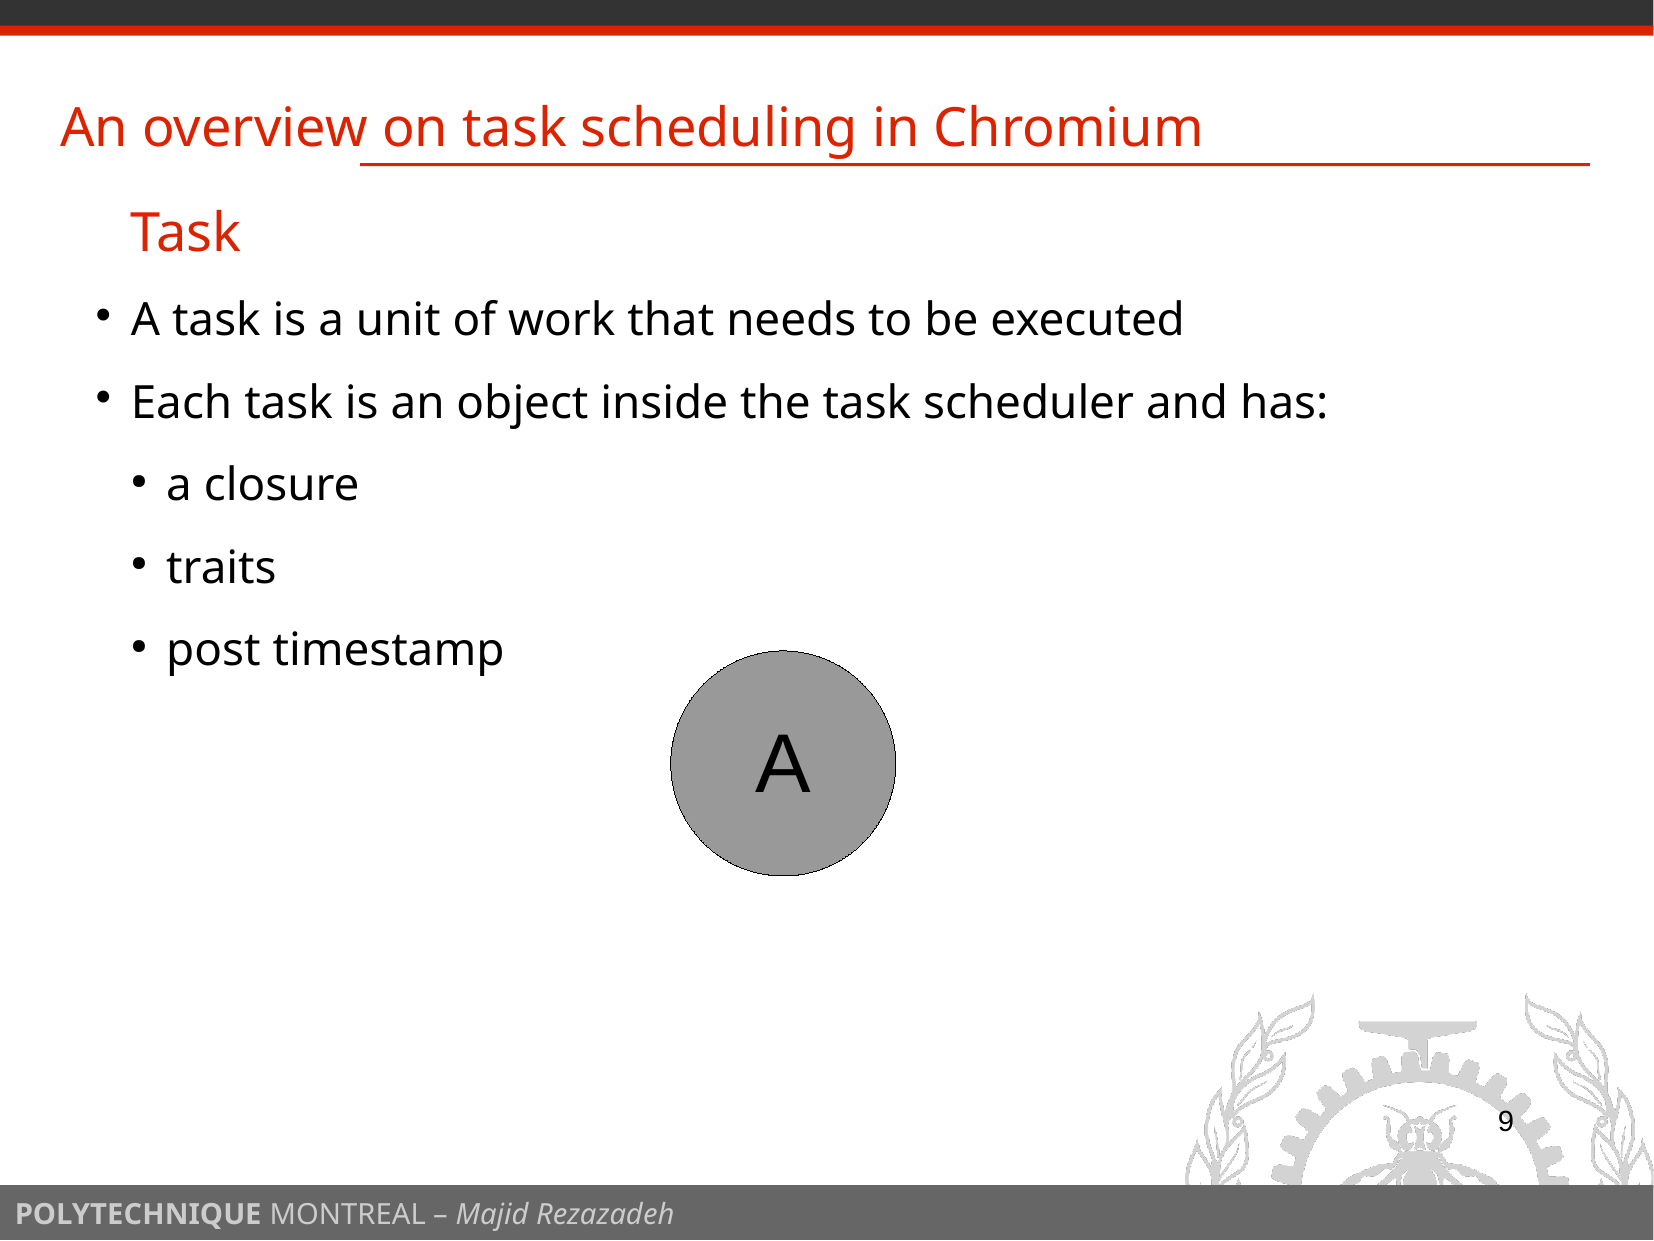

Task
A task is a unit of work that needs to be executed
Each task is an object inside the task scheduler and has:
a closure
traits
post timestamp
An overview on task scheduling in Chromium
A
9
POLYTECHNIQUE MONTREAL – Majid Rezazadeh